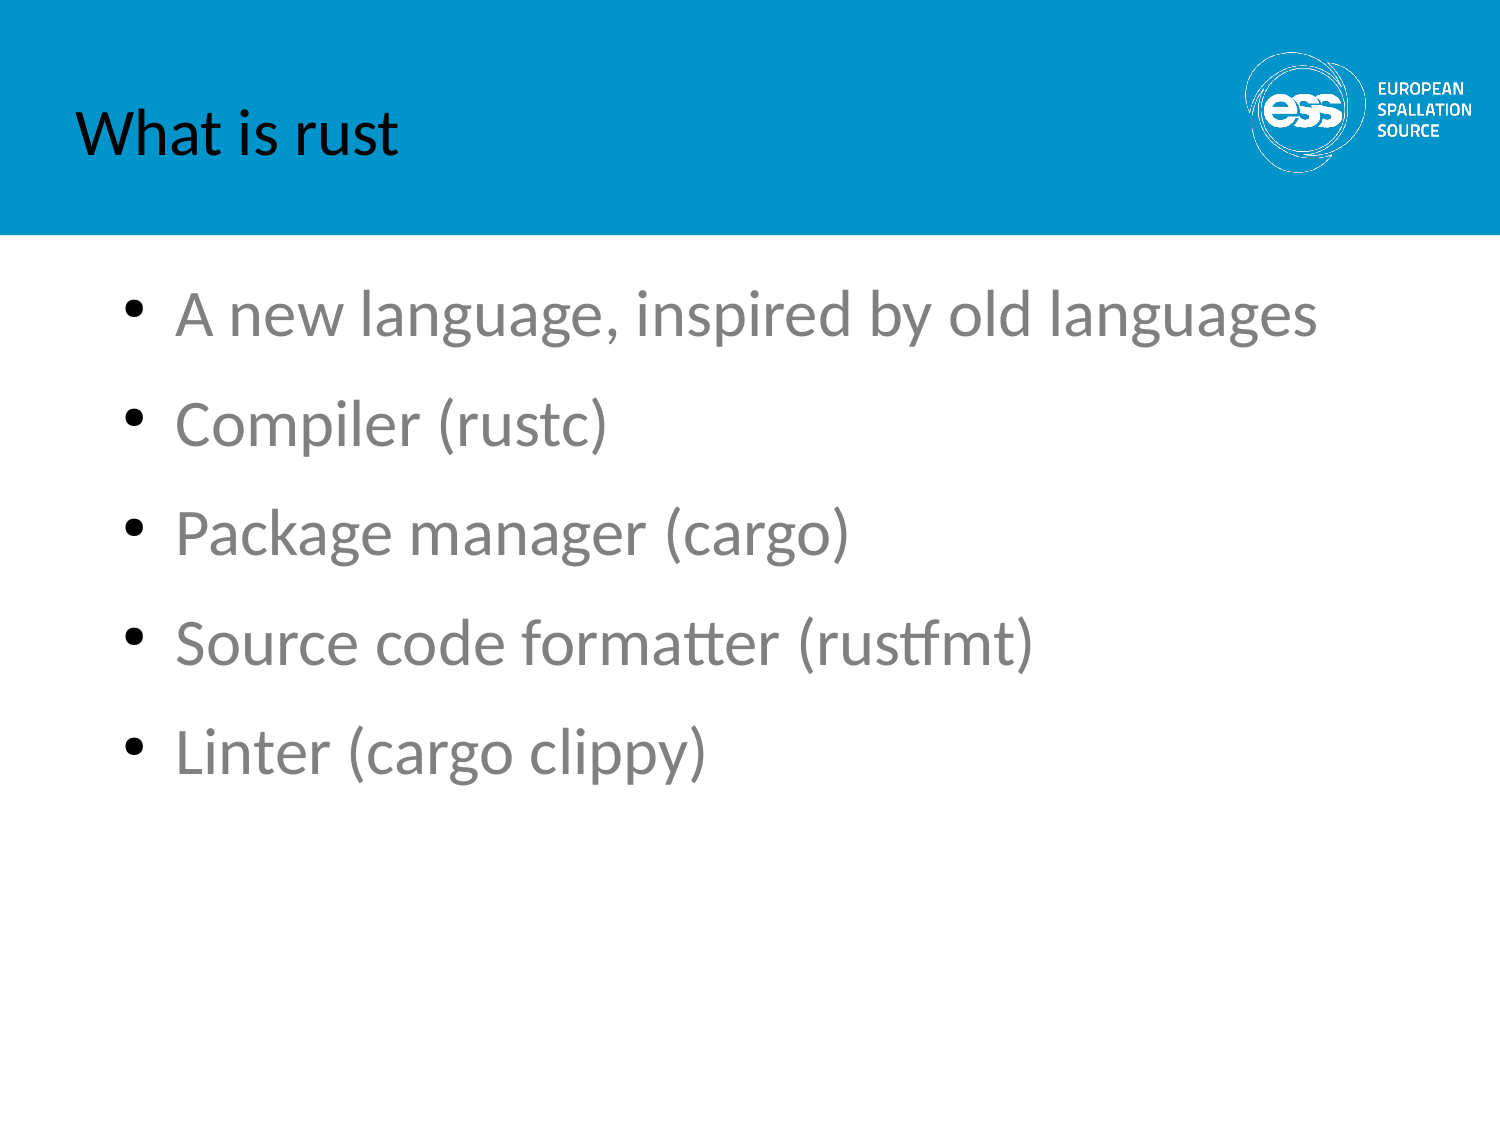

# What is rust
A new language, inspired by old languages
Compiler (rustc)
Package manager (cargo)
Source code formatter (rustfmt)
Linter (cargo clippy)